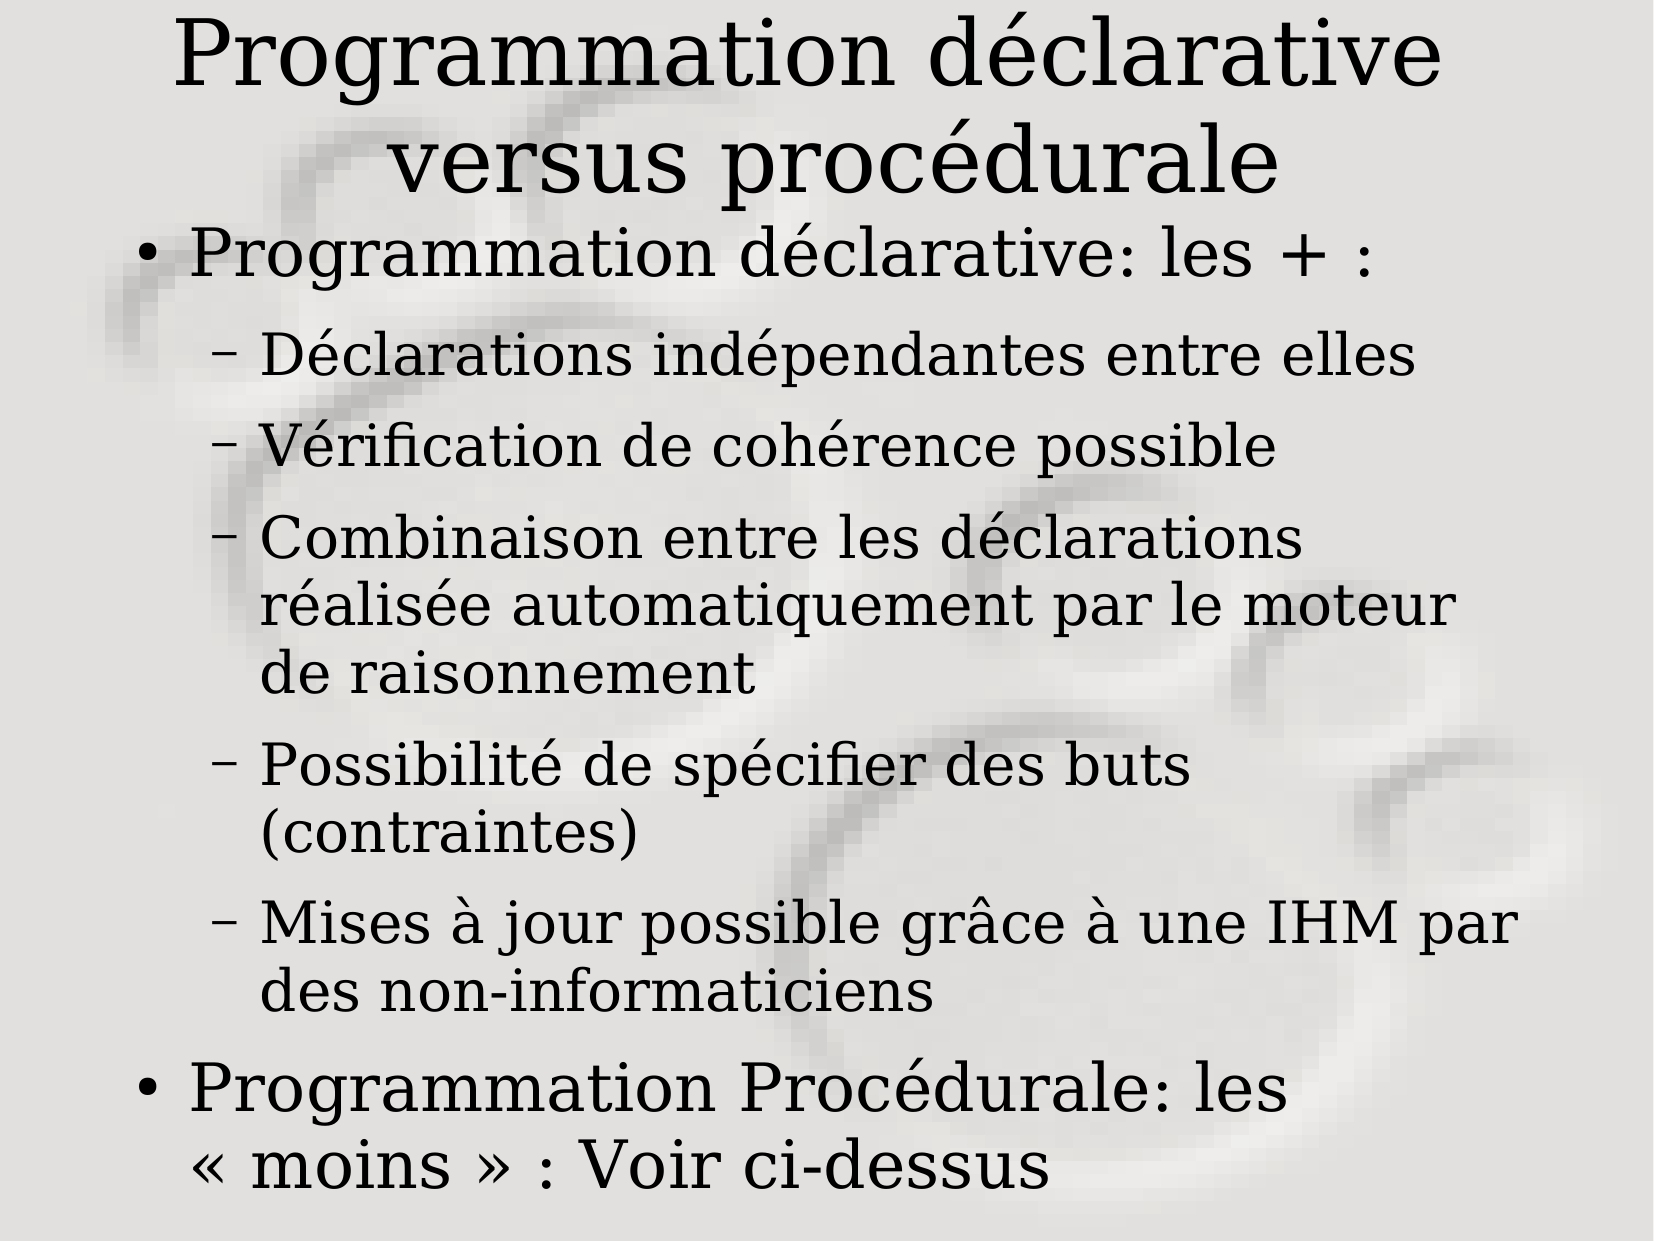

# Programmation déclarative versus procédurale
Programmation déclarative: les + :
Déclarations indépendantes entre elles
Vérification de cohérence possible
Combinaison entre les déclarations réalisée automatiquement par le moteur de raisonnement
Possibilité de spécifier des buts (contraintes)
Mises à jour possible grâce à une IHM par des non-informaticiens
Programmation Procédurale: les « moins » : Voir ci-dessus